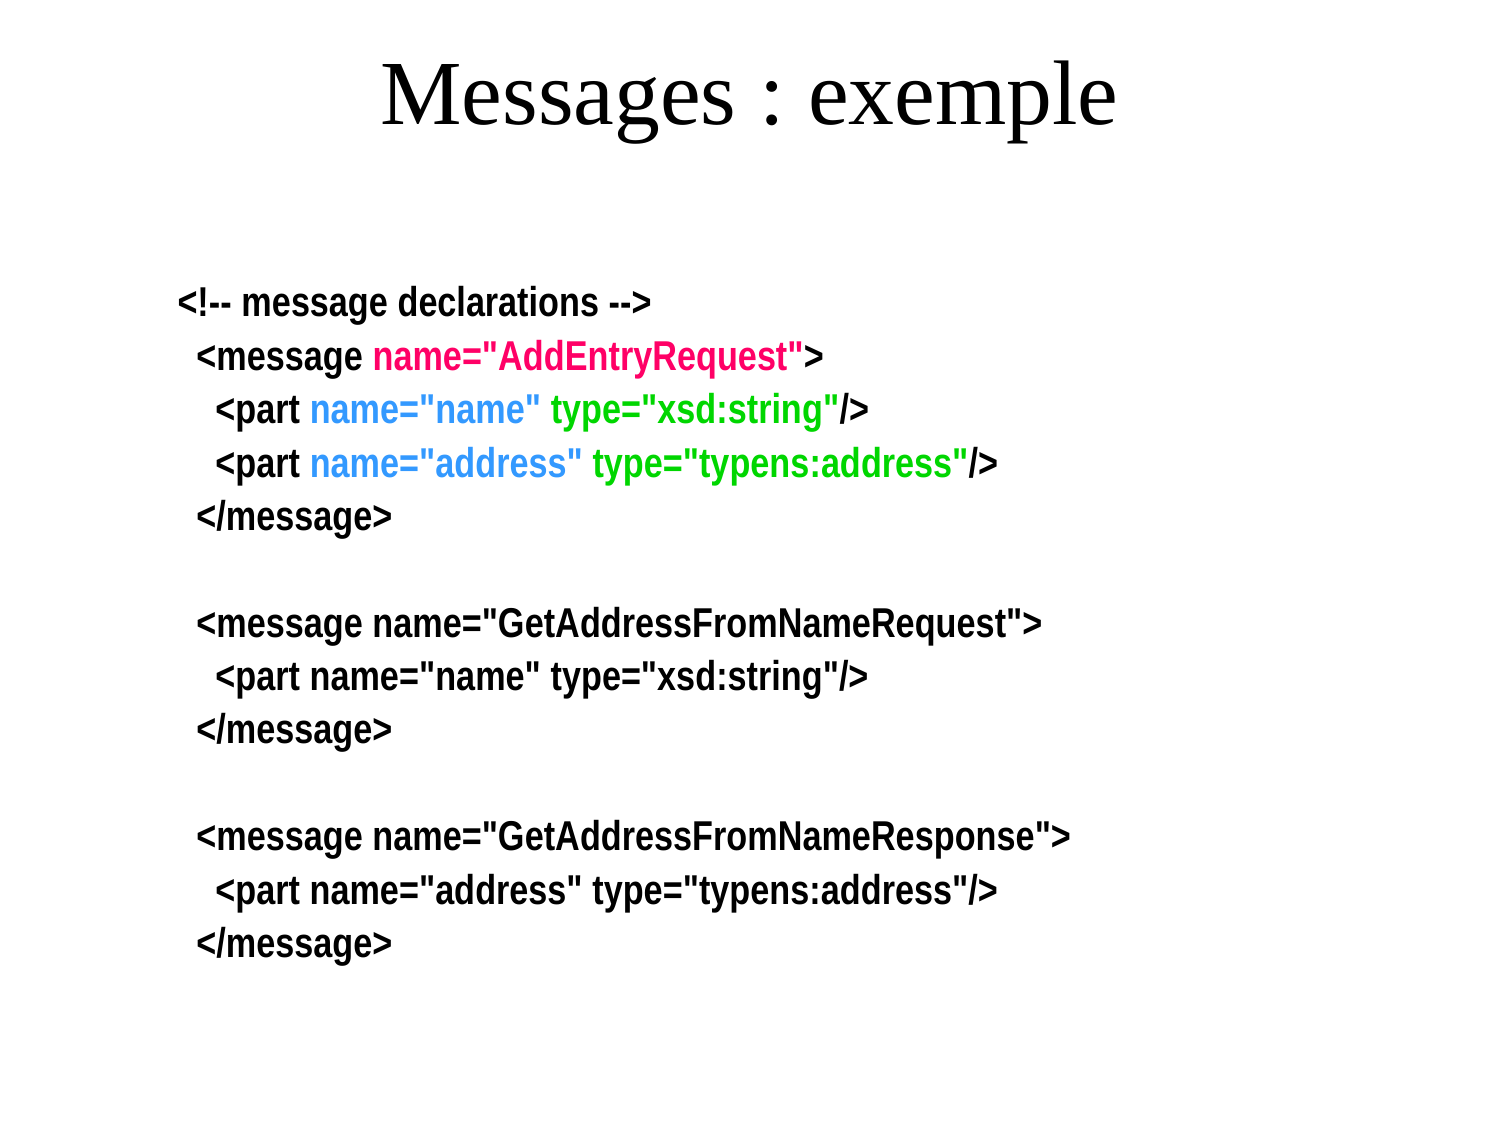

# Messages : exemple
<!-- message declarations -->
 <message name="AddEntryRequest">
 <part name="name" type="xsd:string"/>
 <part name="address" type="typens:address"/>
 </message>
 <message name="GetAddressFromNameRequest">
 <part name="name" type="xsd:string"/>
 </message>
 <message name="GetAddressFromNameResponse">
 <part name="address" type="typens:address"/>
 </message>